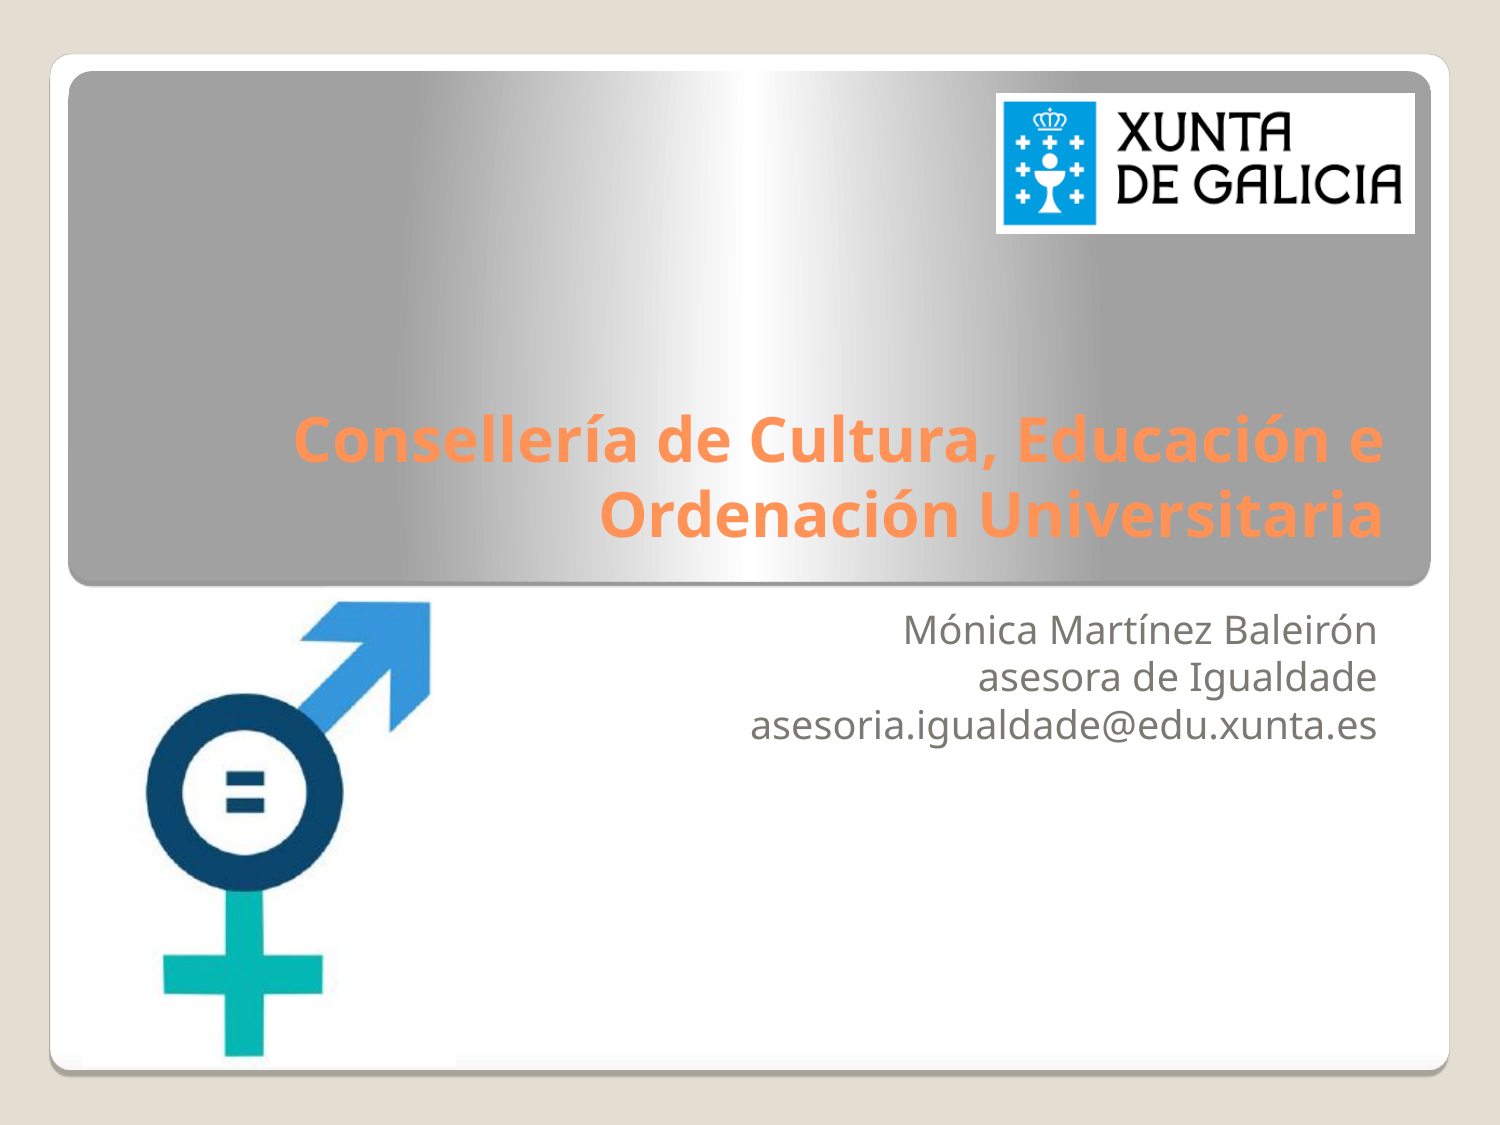

# Consellería de Cultura, Educación e Ordenación Universitaria
Mónica Martínez Baleirón
asesora de Igualdade
asesoria.igualdade@edu.xunta.es